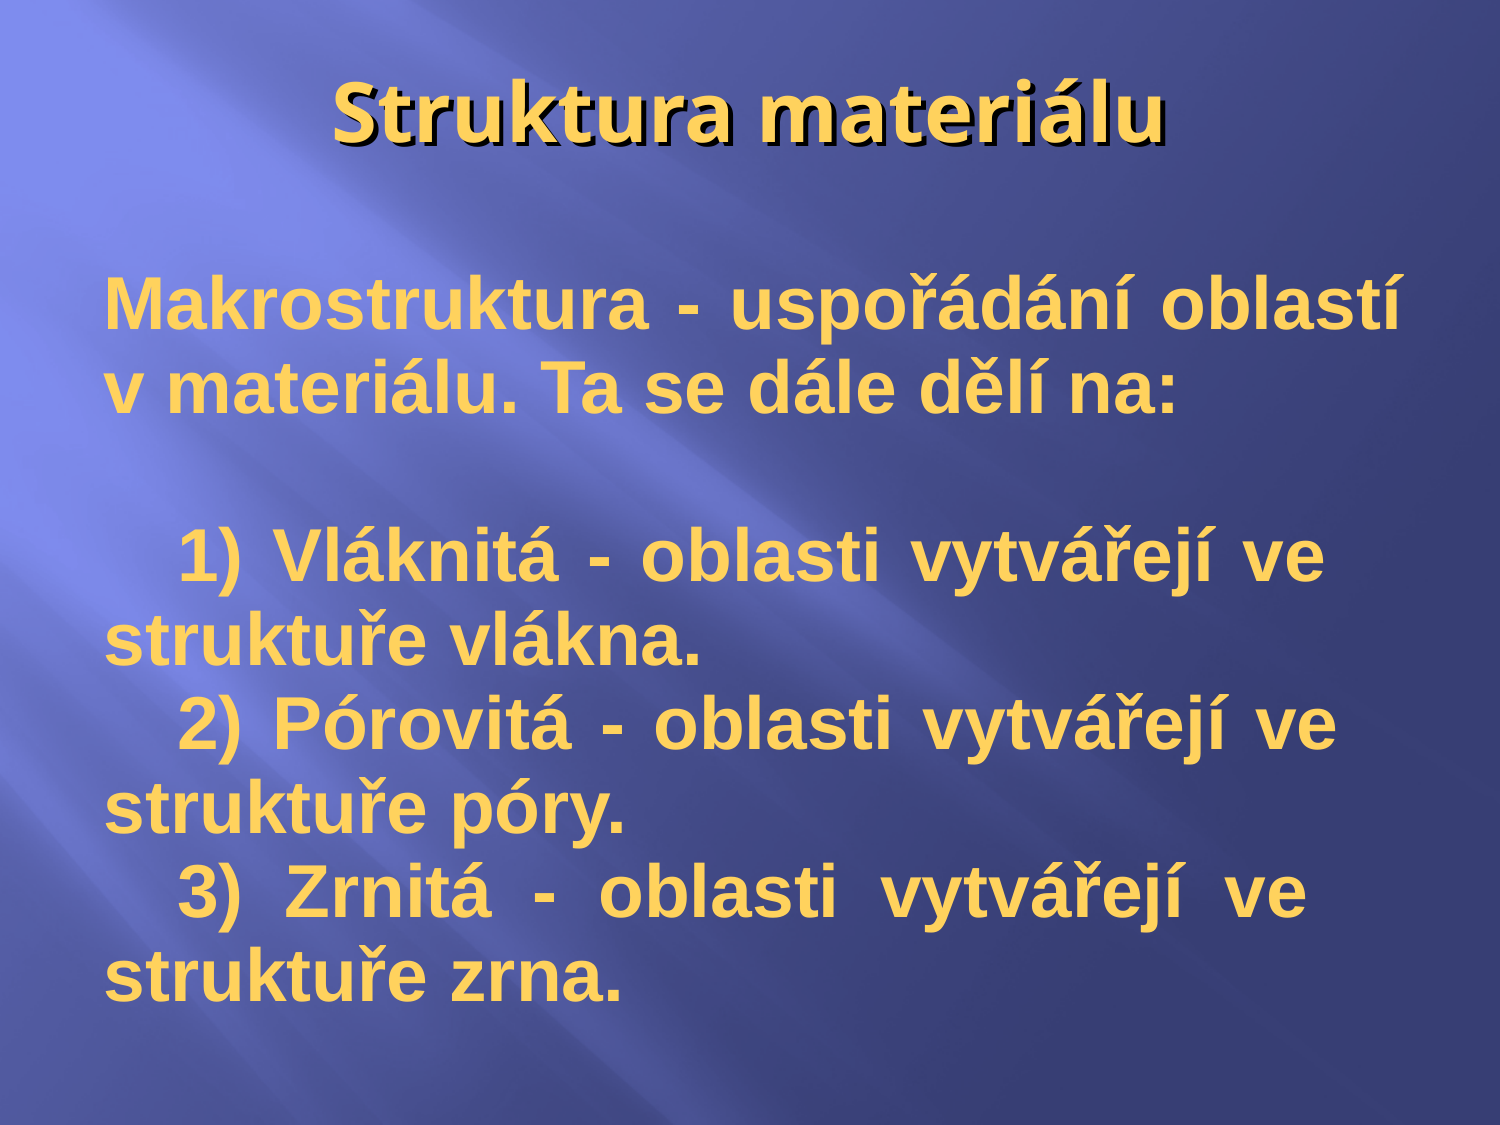

# Struktura materiálu
Makrostruktura - uspořádání oblastí v materiálu. Ta se dále dělí na:
	1) Vláknitá - oblasti vytvářejí ve 	struktuře vlákna.
	2) Pórovitá - oblasti vytvářejí ve 	struktuře póry.
	3) Zrnitá - oblasti vytvářejí ve 	struktuře zrna.